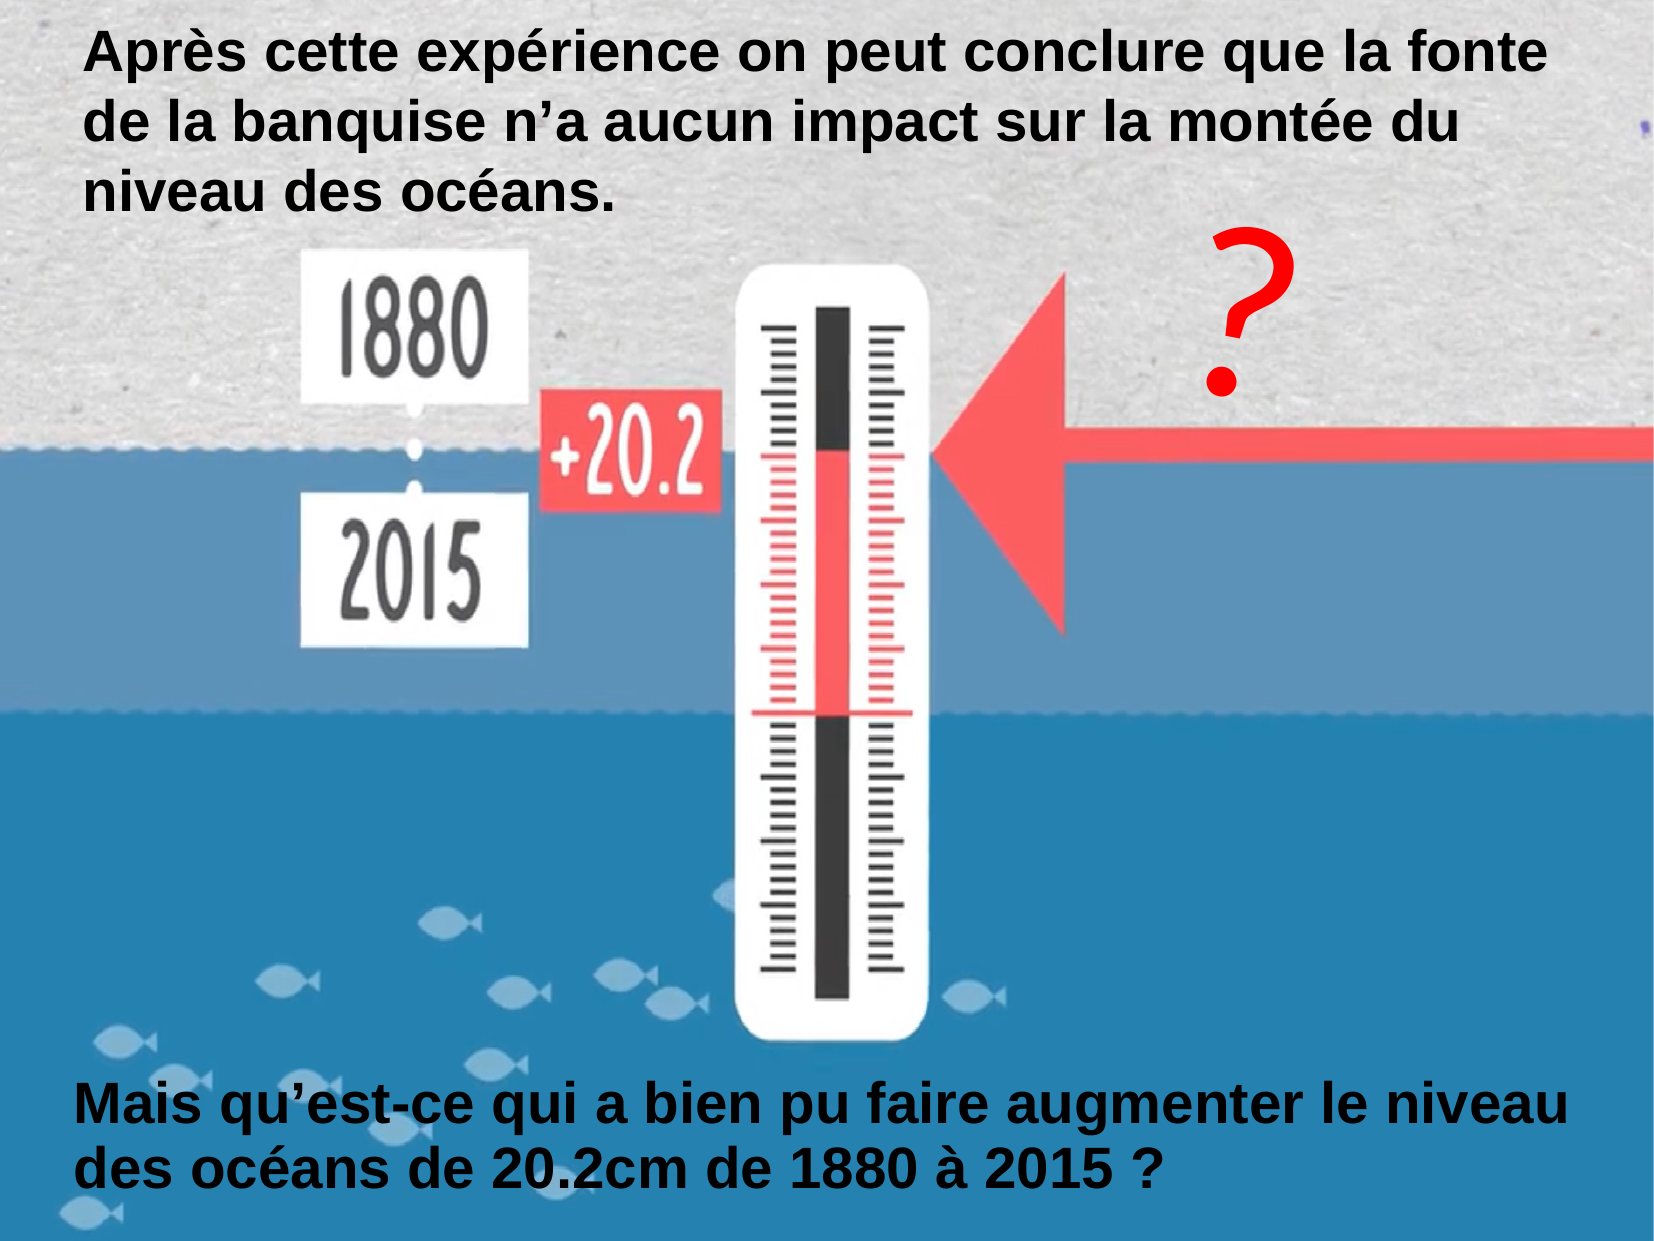

# Après cette expérience on peut conclure que la fonte de la banquise n’a aucun impact sur la montée du niveau des océans.
?
Mais qu’est-ce qui a bien pu faire augmenter le niveau des océans de 20.2cm de 1880 à 2015 ?